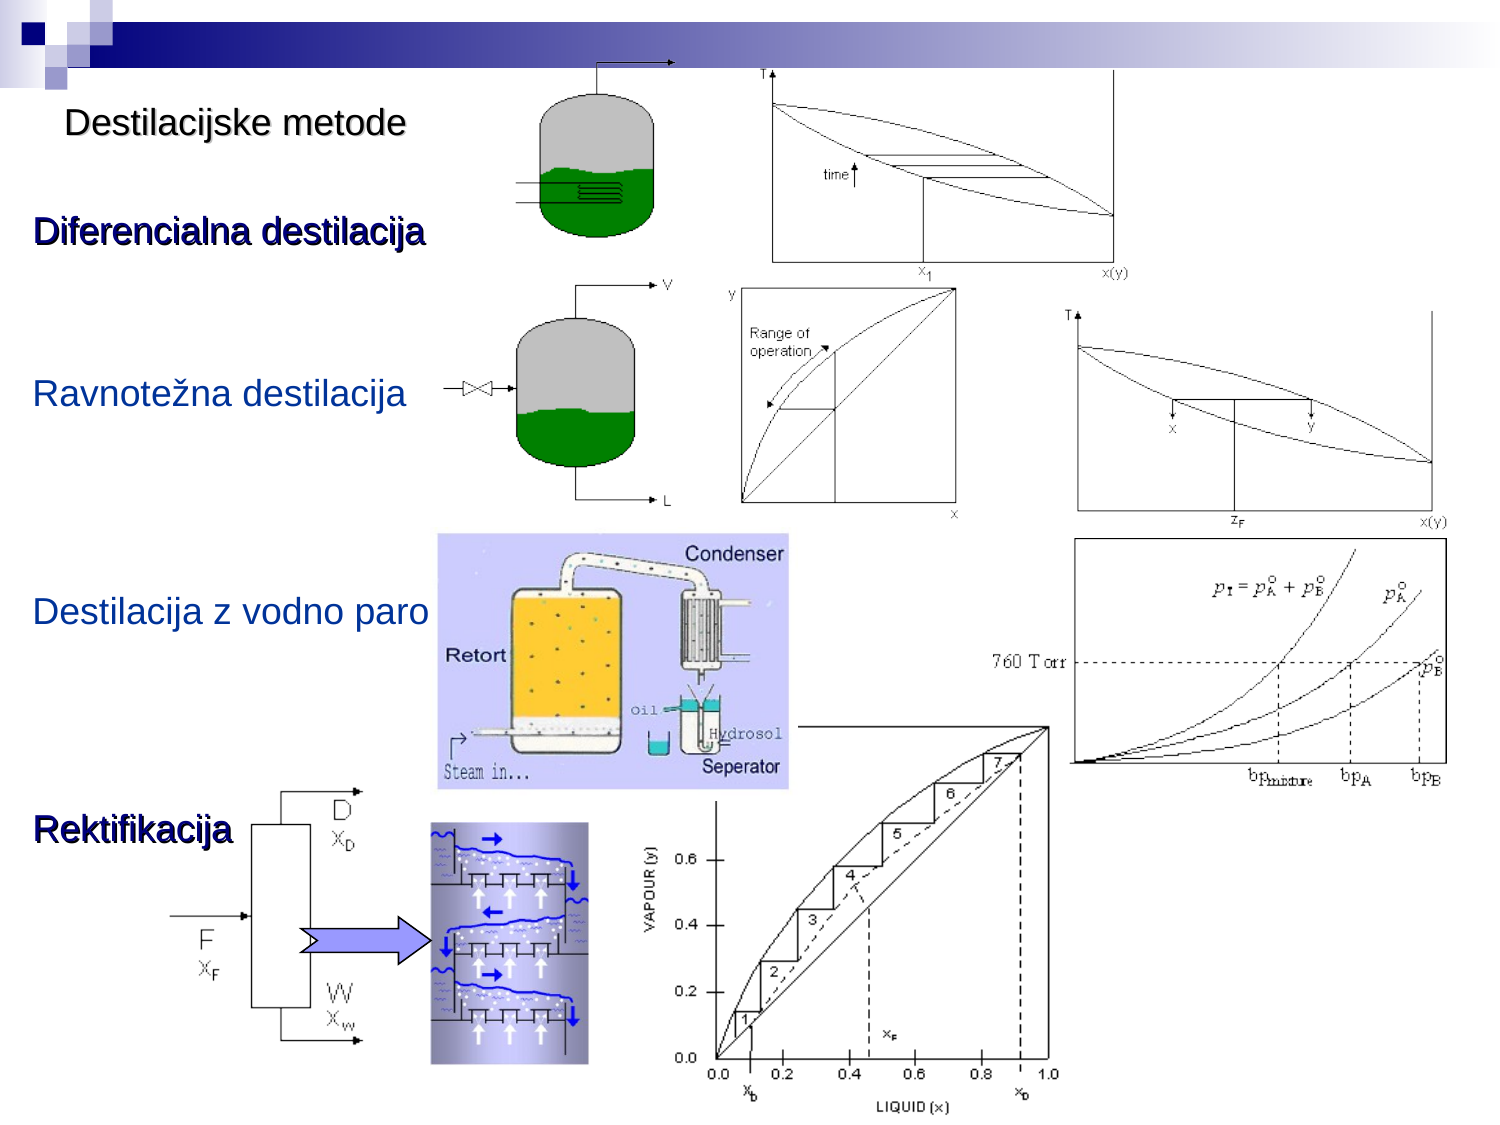

Destilacijske metode
Diferencialna destilacija
Ravnotežna destilacija
Destilacija z vodno paro
Rektifikacija